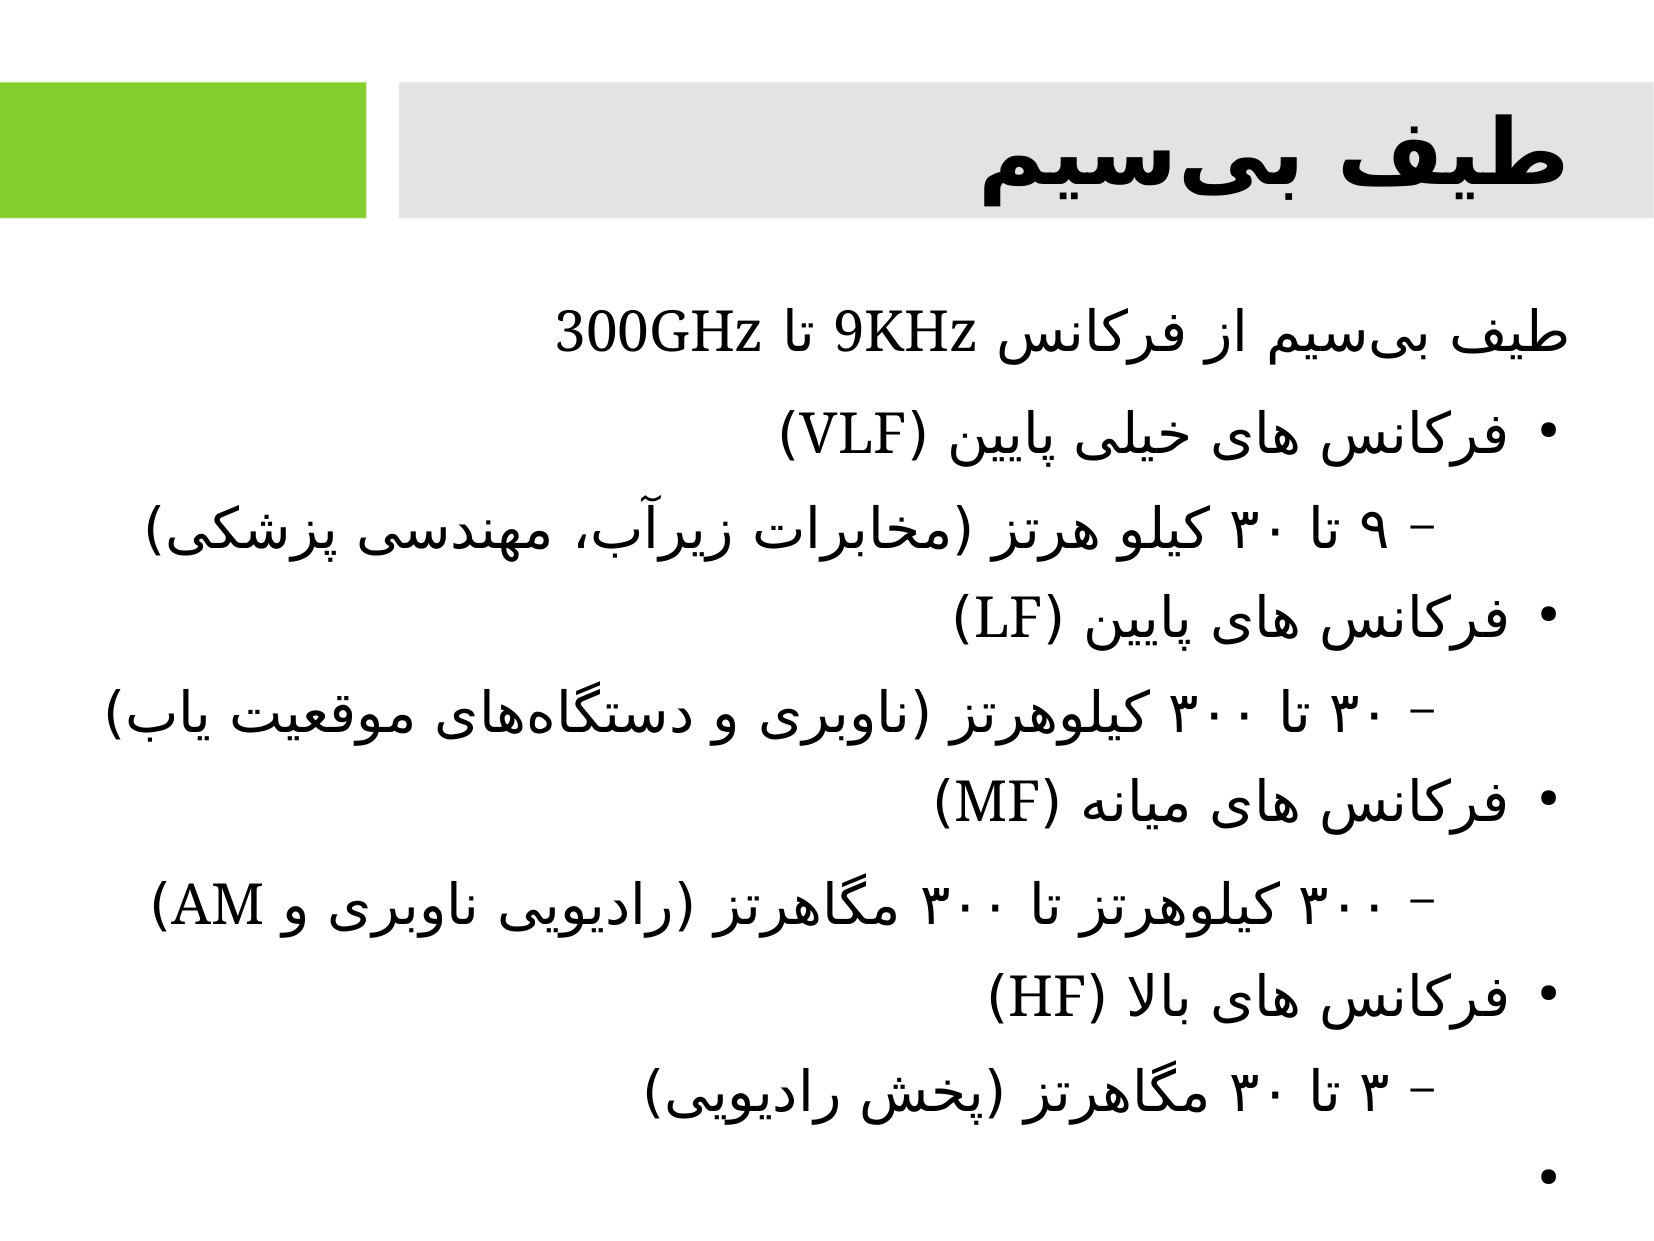

# طیف بی‌سیم
طیف بی‌سیم از فرکانس 9KHz تا 300GHz
فرکانس های خیلی پایین (VLF)
۹ تا ۳۰ کیلو هرتز (مخابرات زیرآب، مهندسی پزشکی)
فرکانس های پایین (LF)
۳۰ تا ۳۰۰ کیلوهرتز (ناوبری و دستگاه‌های موقعیت یاب)
فرکانس های میانه (MF)
۳۰۰ کیلوهرتز تا ۳۰۰ مگاهرتز (رادیویی ناوبری و AM)
فرکانس های بالا (HF)
۳ تا ۳۰ مگاهرتز (پخش رادیویی)